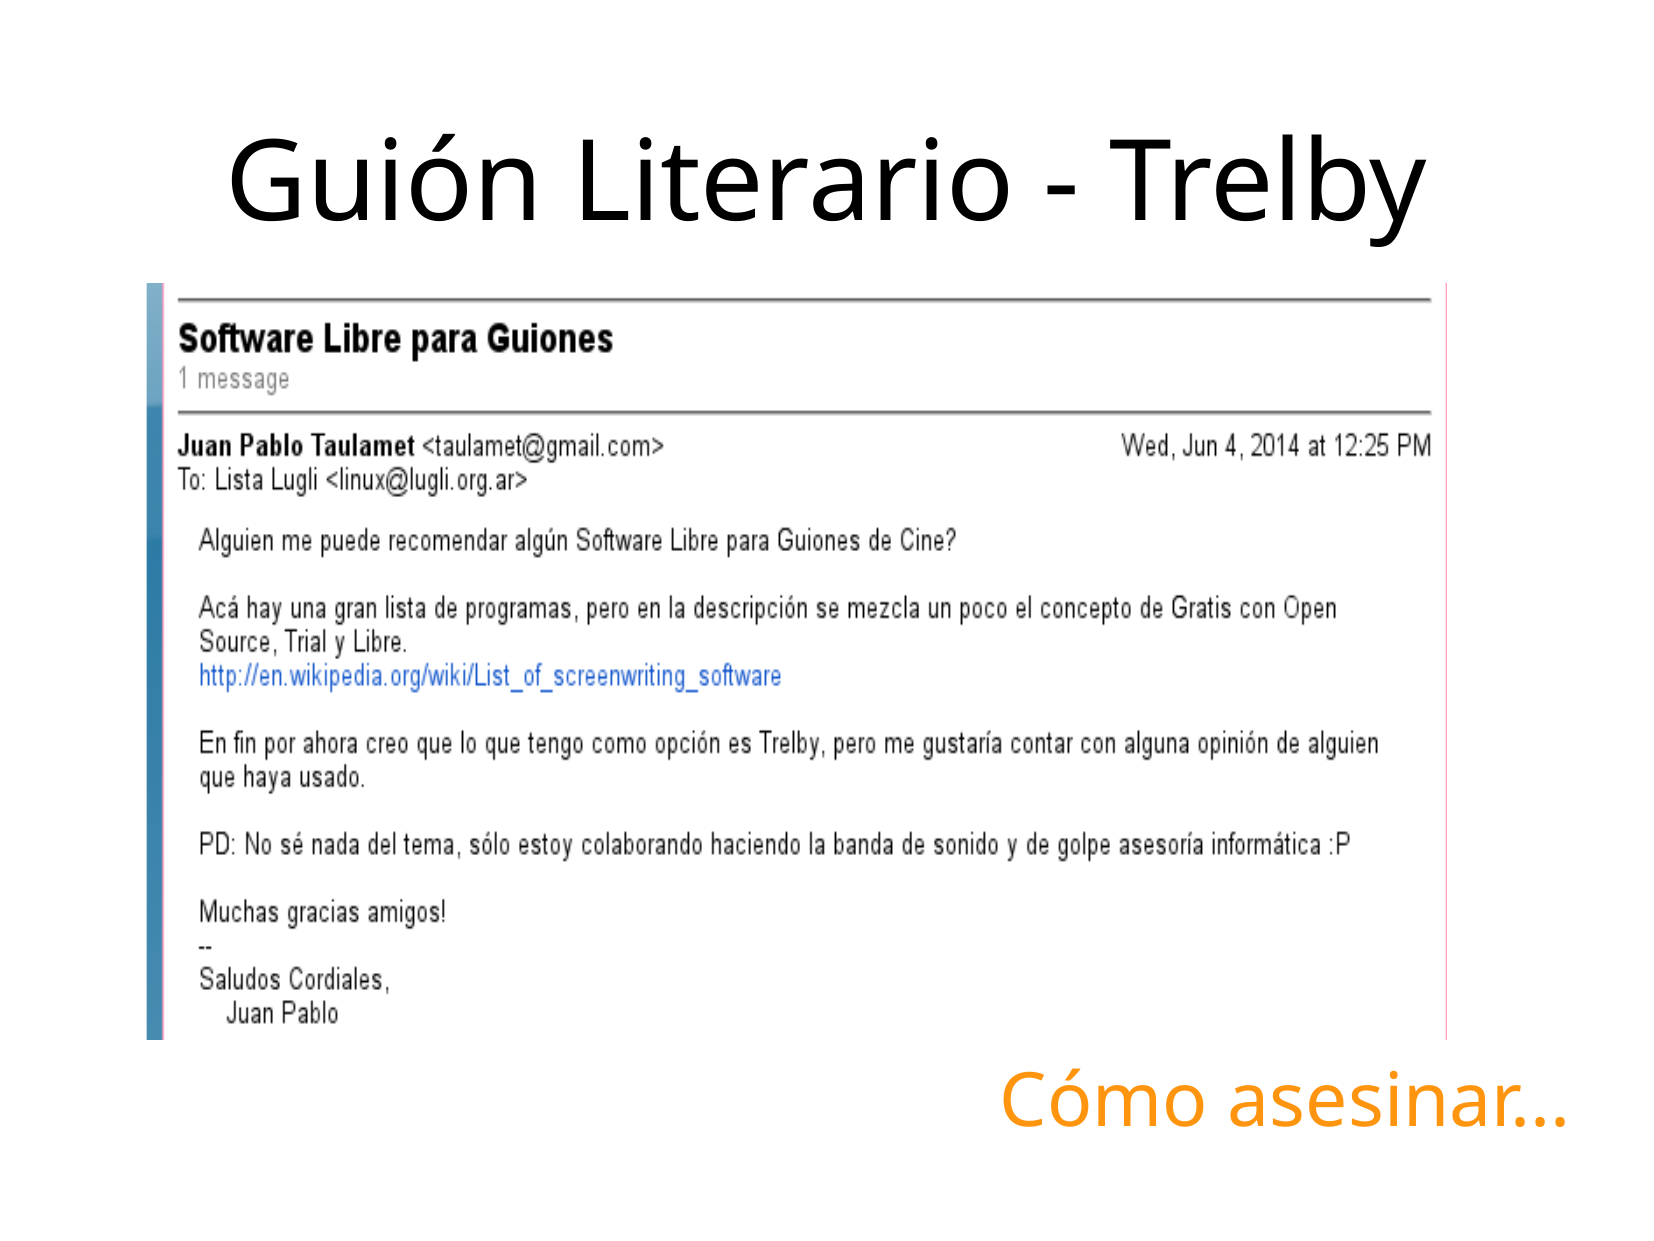

Guión Literario - Trelby
# Cómo asesinar...